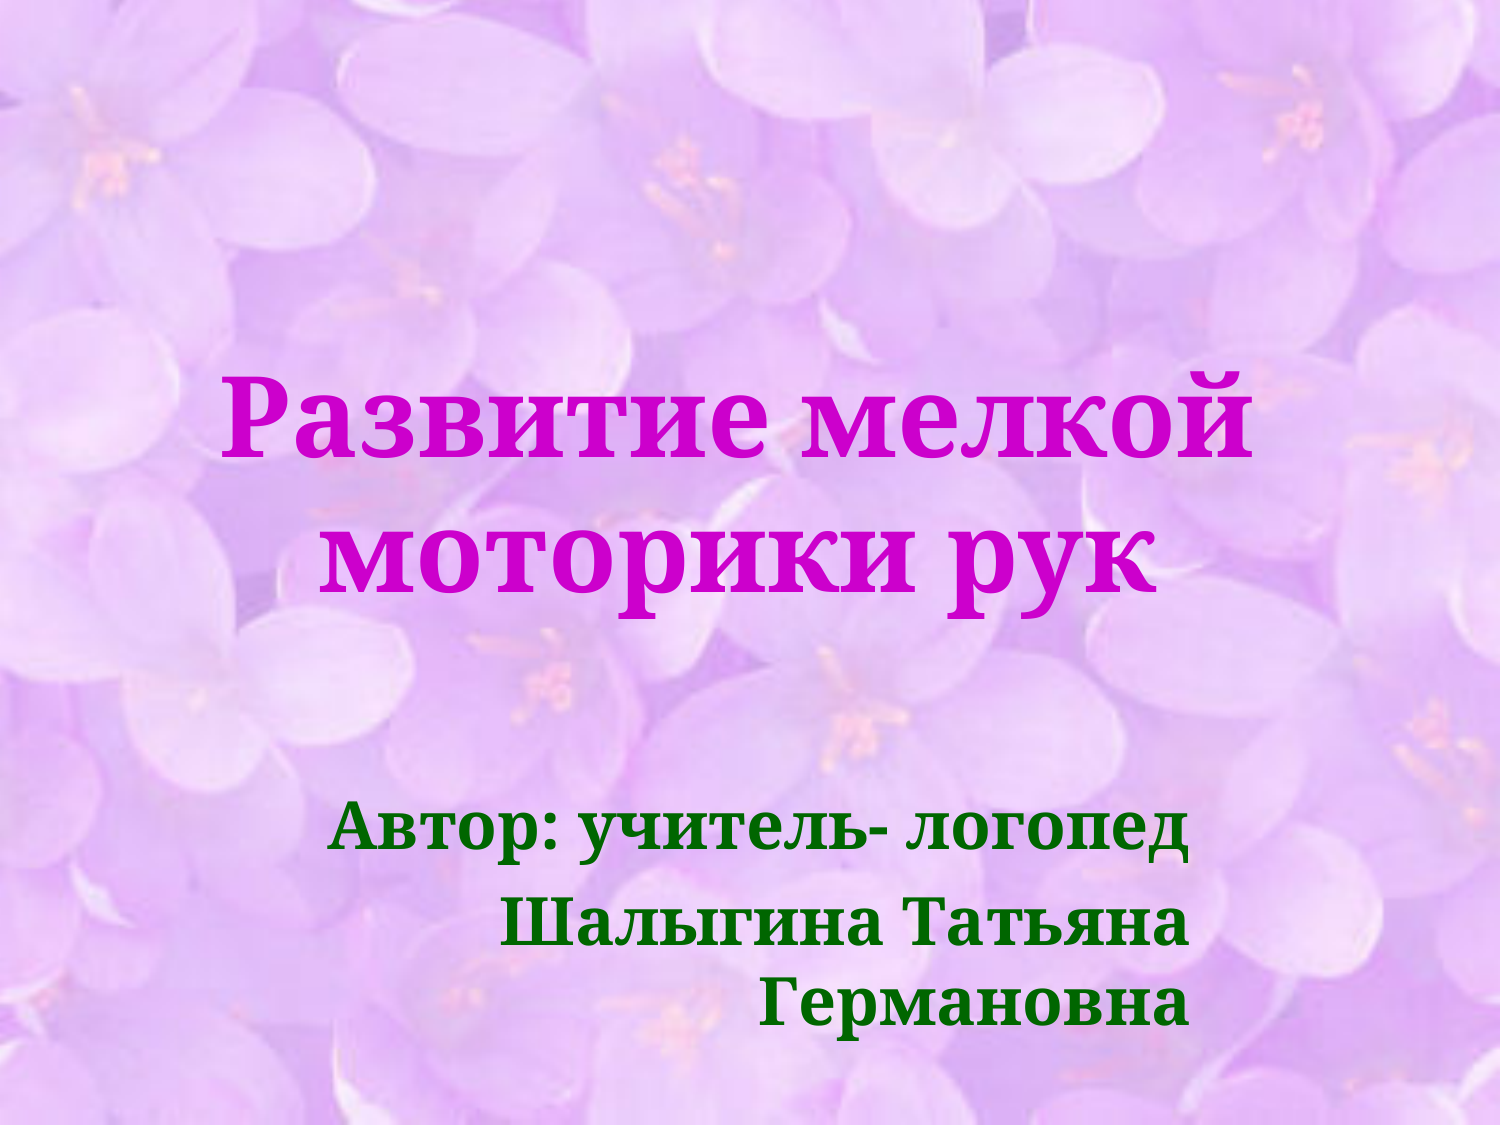

# Развитие мелкой моторики рук
Автор: учитель- логопед
Шалыгина Татьяна Германовна